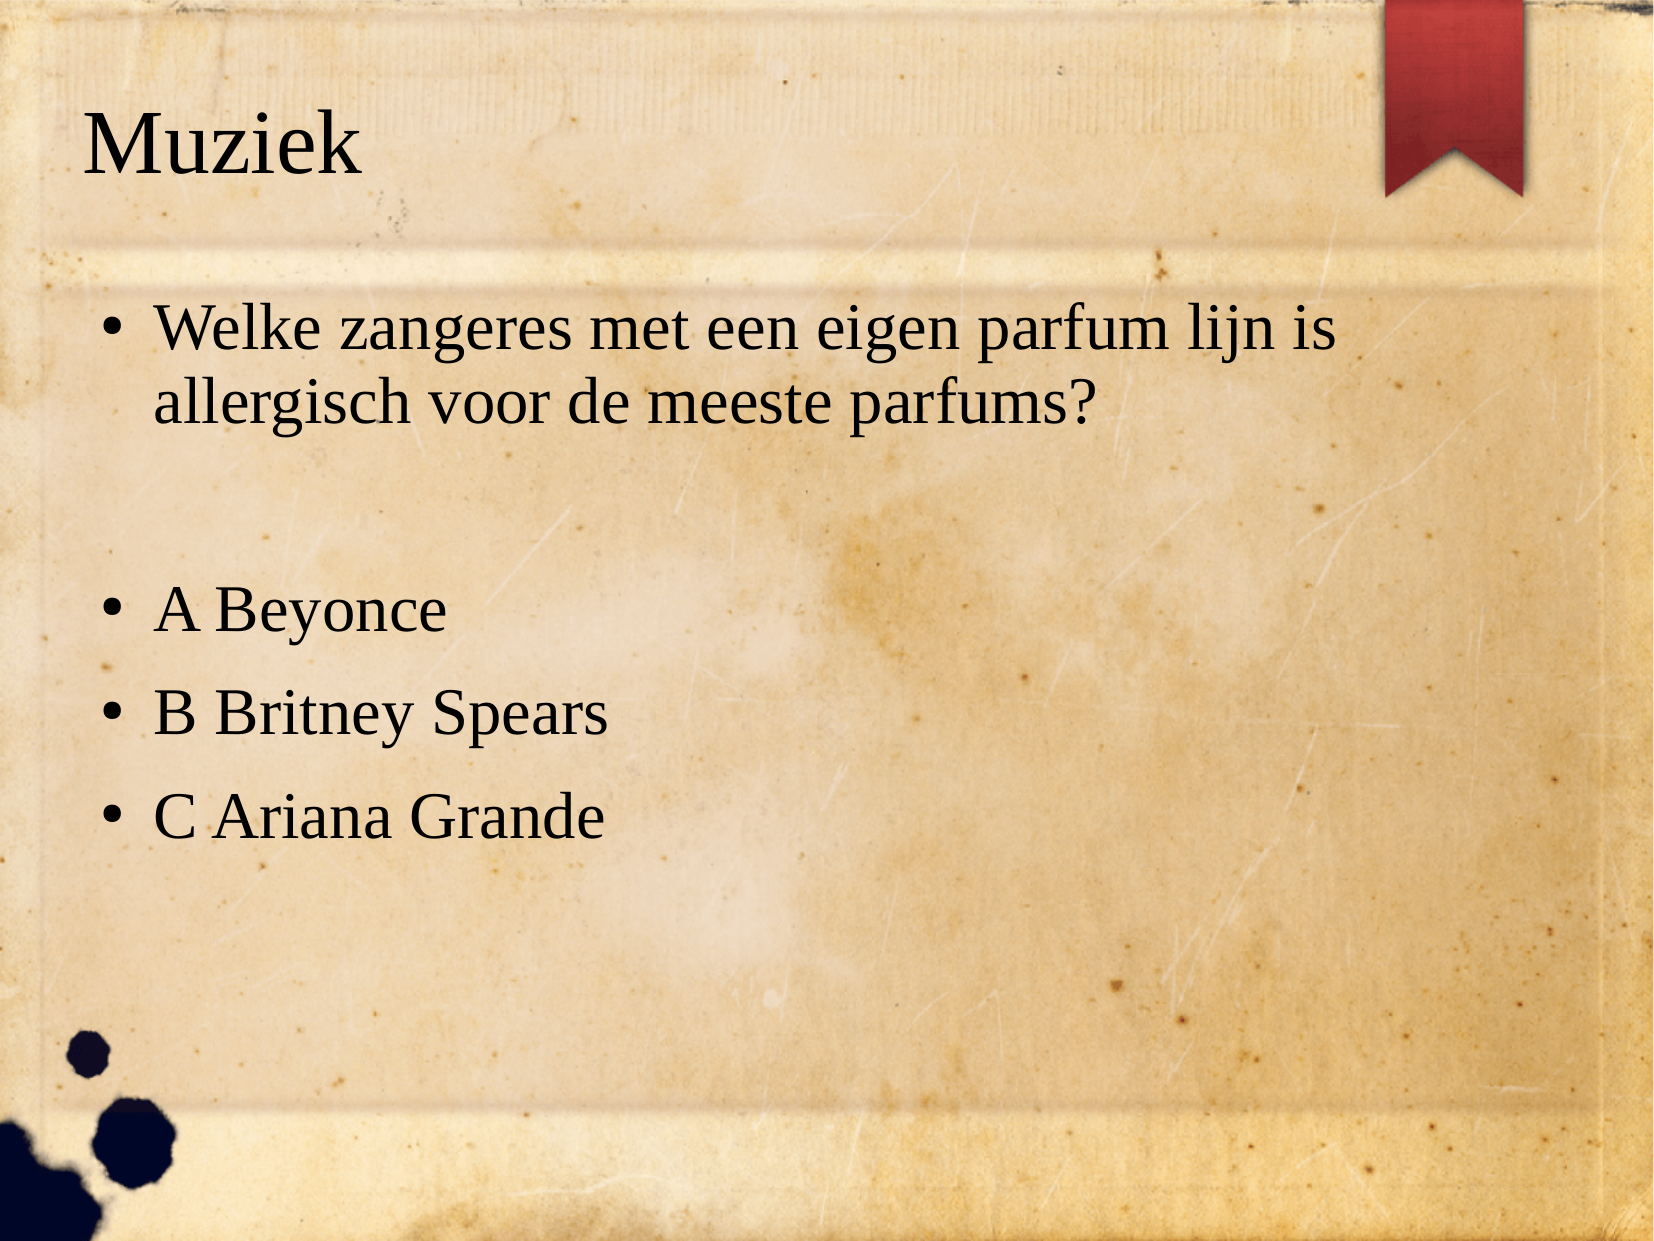

# Muziek
Welke zangeres met een eigen parfum lijn is allergisch voor de meeste parfums?
A Beyonce
B Britney Spears
C Ariana Grande